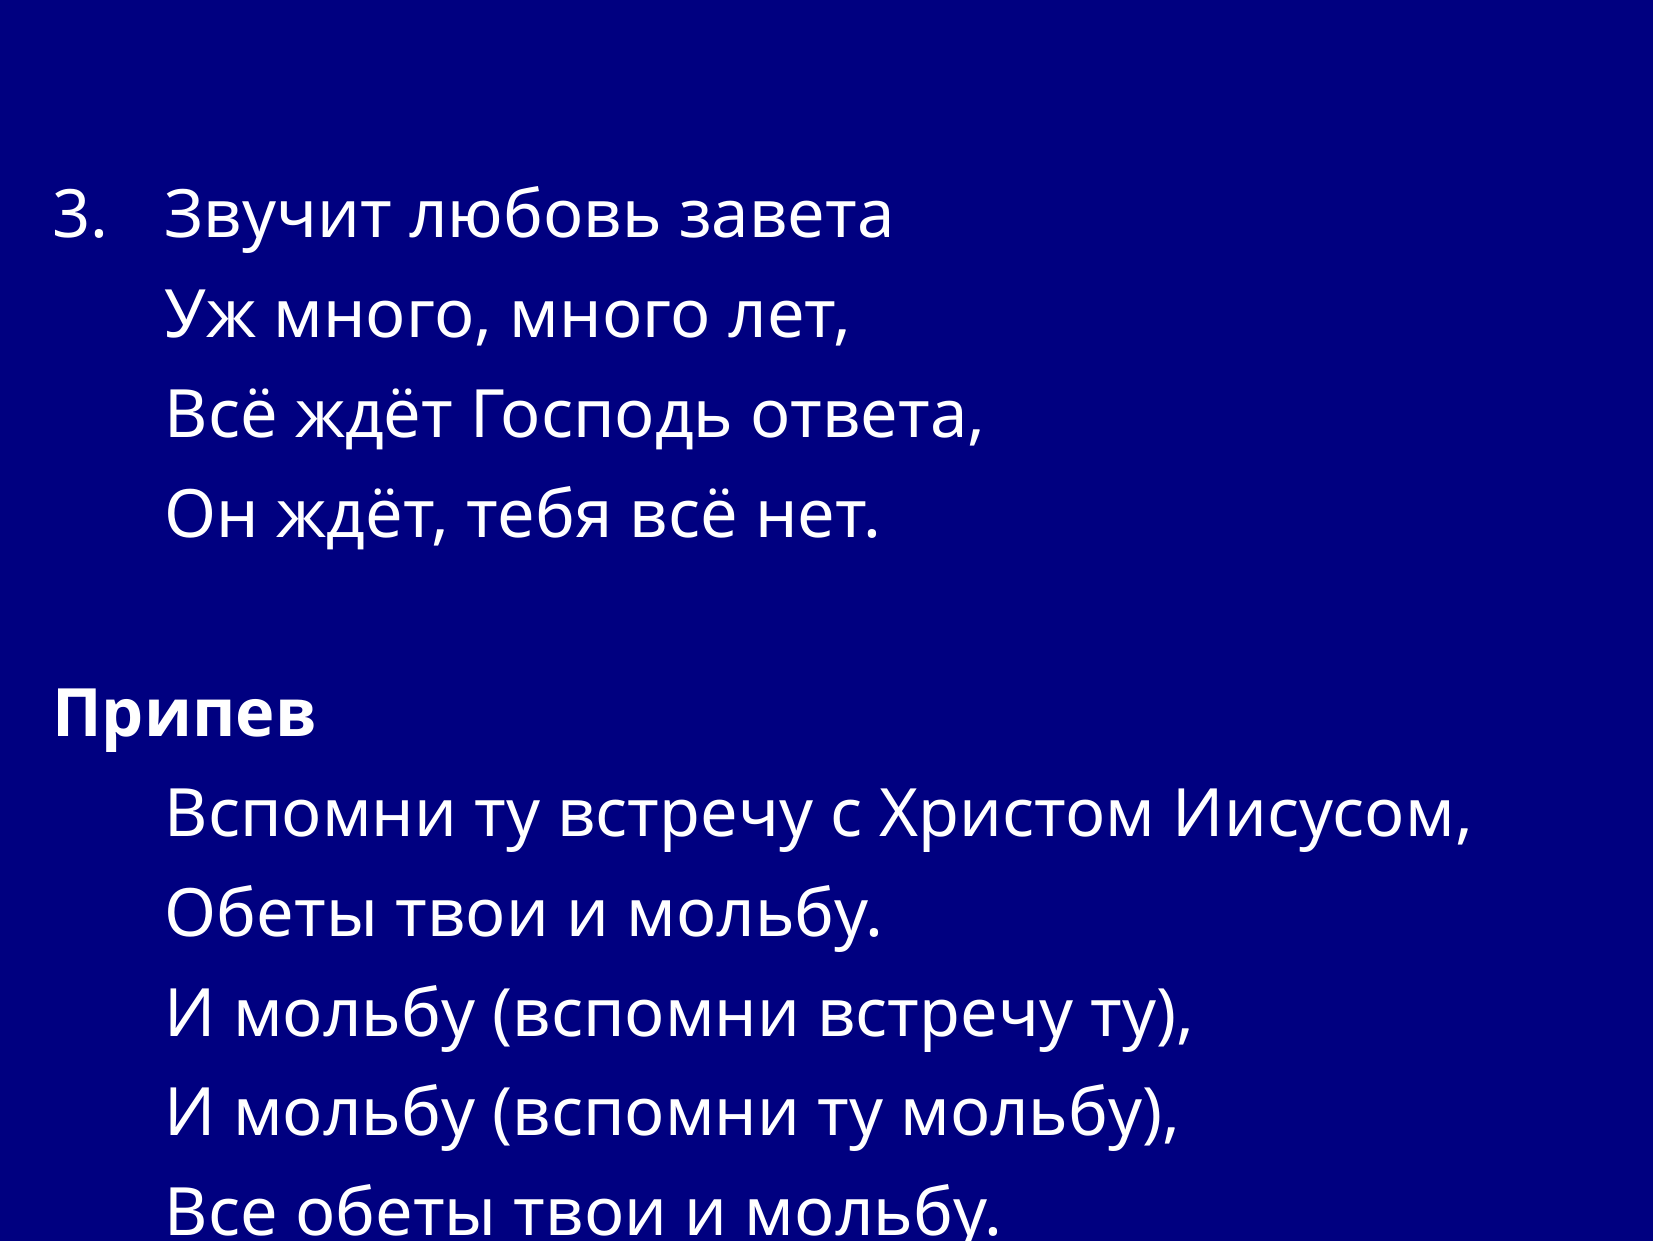

3.	Звучит любовь завета
	Уж много, много лет,
	Всё ждёт Господь ответа,
	Он ждёт, тебя всё нет.
Припев
	Вспомни ту встречу с Христом Иисусом,
	Обеты твои и мольбу.
	И мольбу (вспомни встречу ту),
	И мольбу (вспомни ту мольбу),
	Все обеты твои и мольбу.